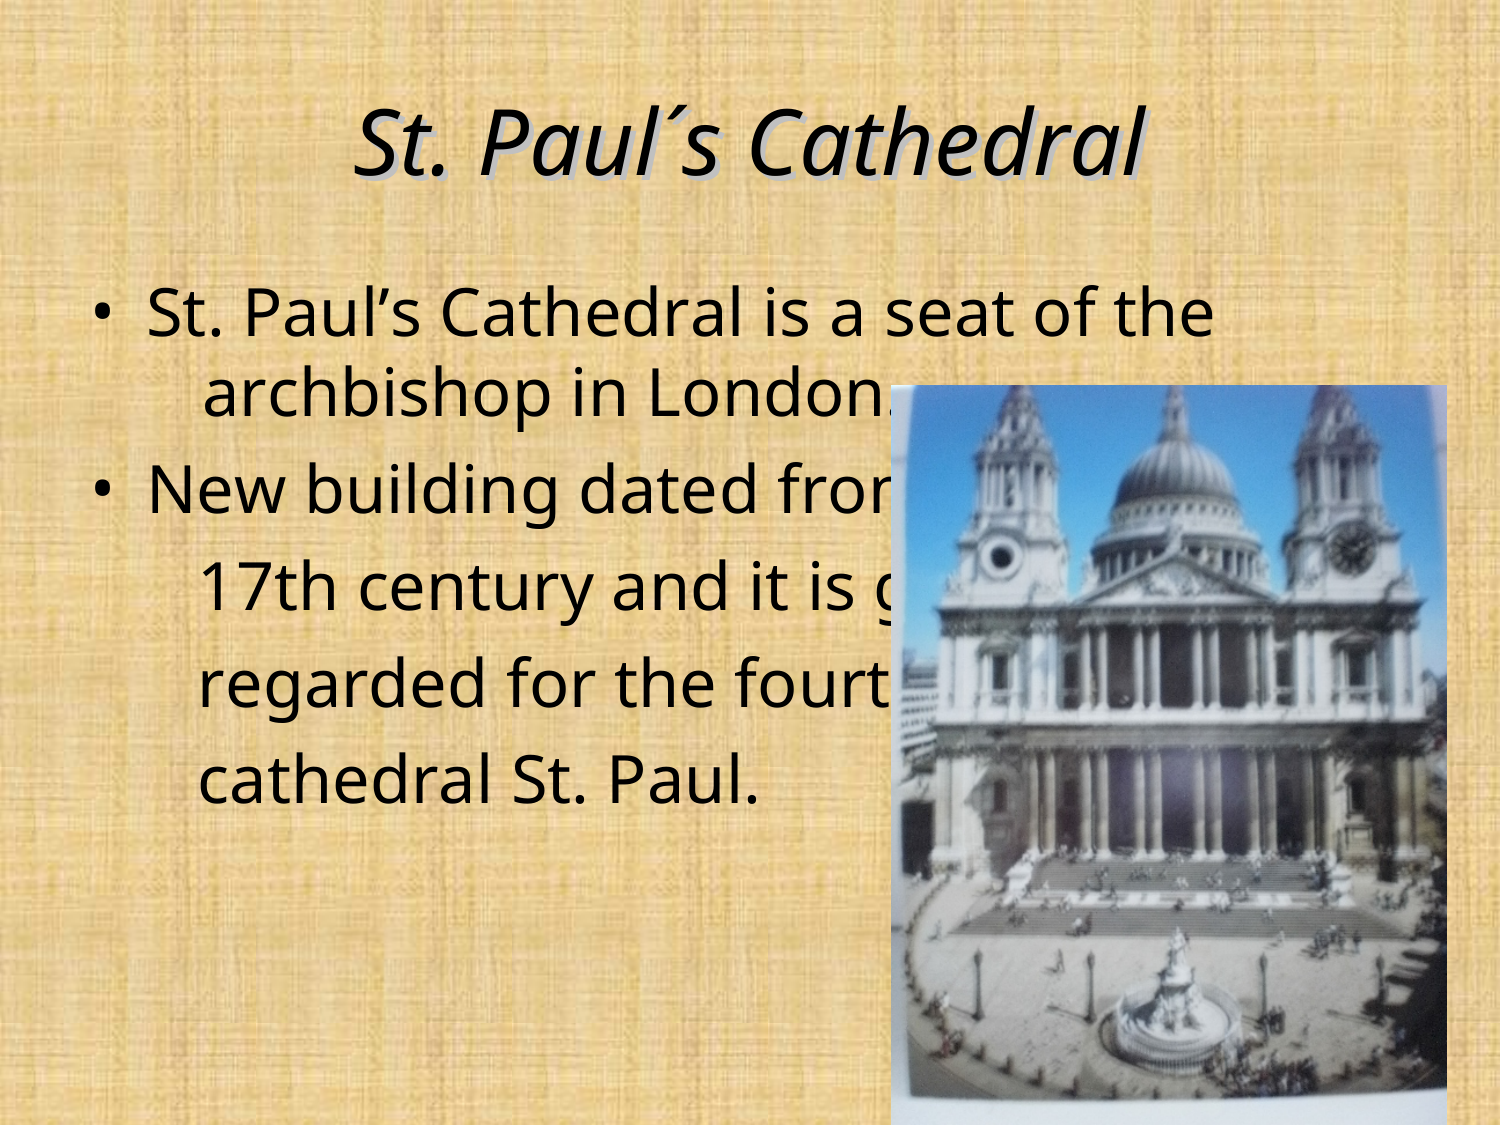

# St. Paul´s Cathedral
St. Paul’s Cathedral is a seat of the archbishop in London.
New building dated from
 17th century and it is generally
 regarded for the fourth
 cathedral St. Paul.